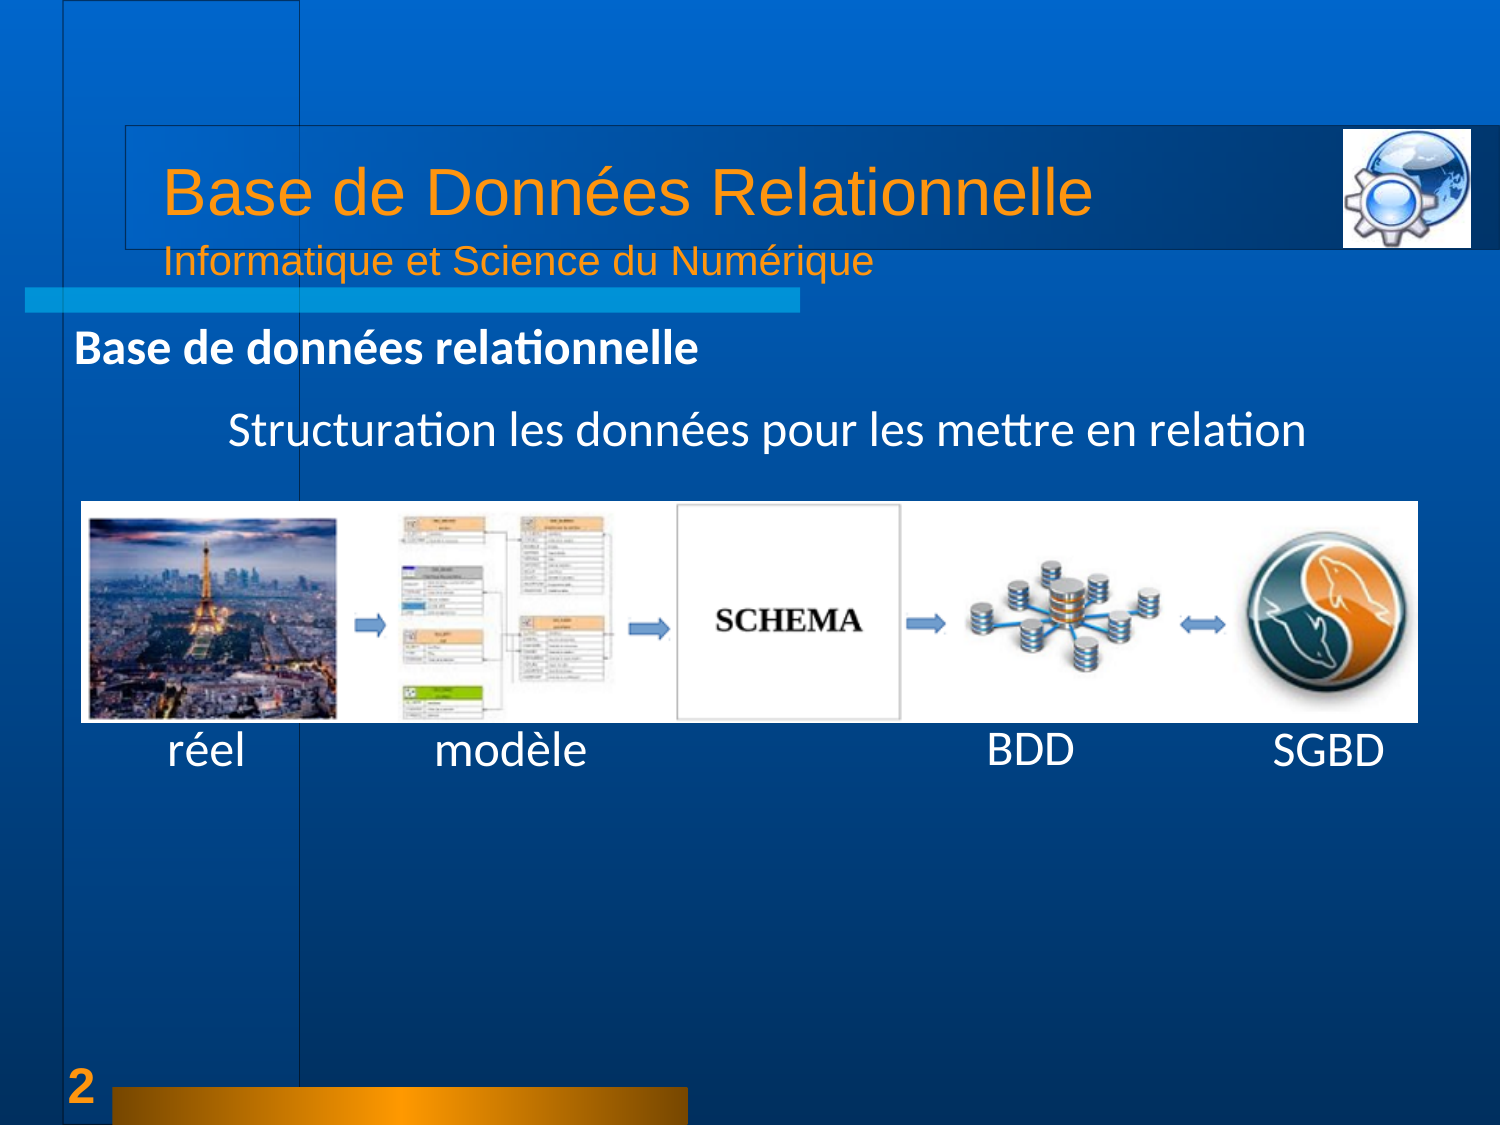

Base de données relationnelle
Structuration les données pour les mettre en relation
BDD
réel
modèle
SGBD